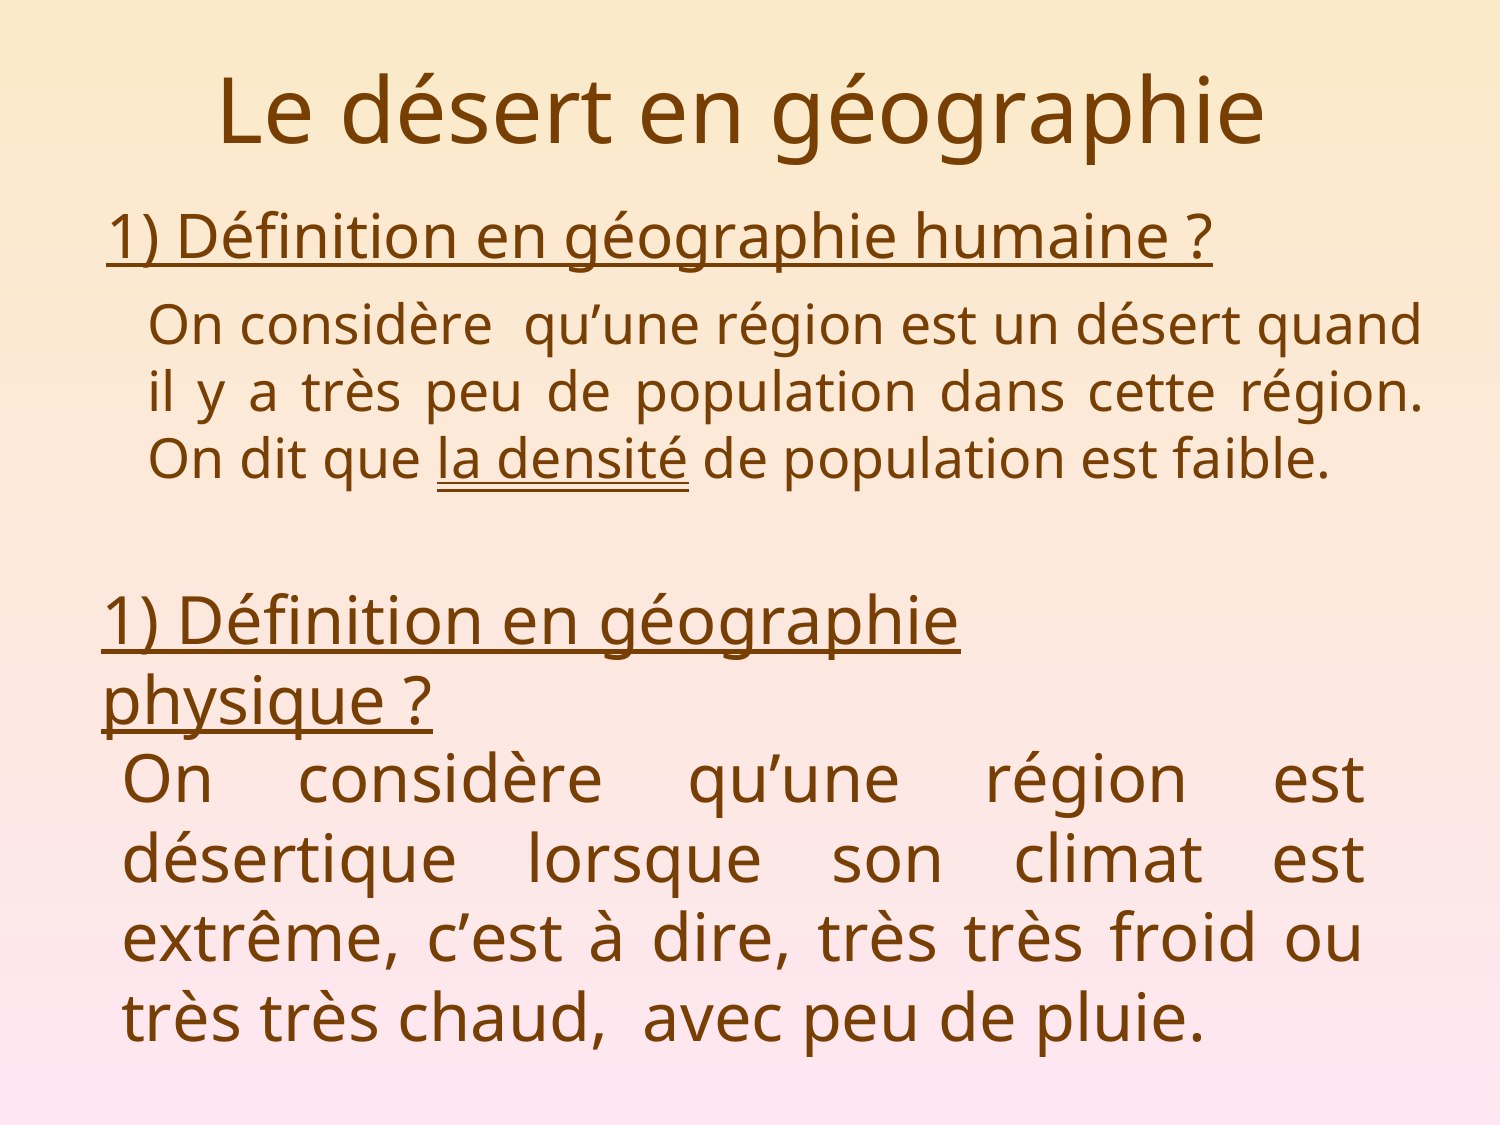

# Le désert en géographie
1) Définition en géographie humaine ?
	On considère qu’une région est un désert quand il y a très peu de population dans cette région. On dit que la densité de population est faible.
1) Définition en géographie physique ?
On considère qu’une région est désertique lorsque son climat est extrême, c’est à dire, très très froid ou très très chaud, avec peu de pluie.